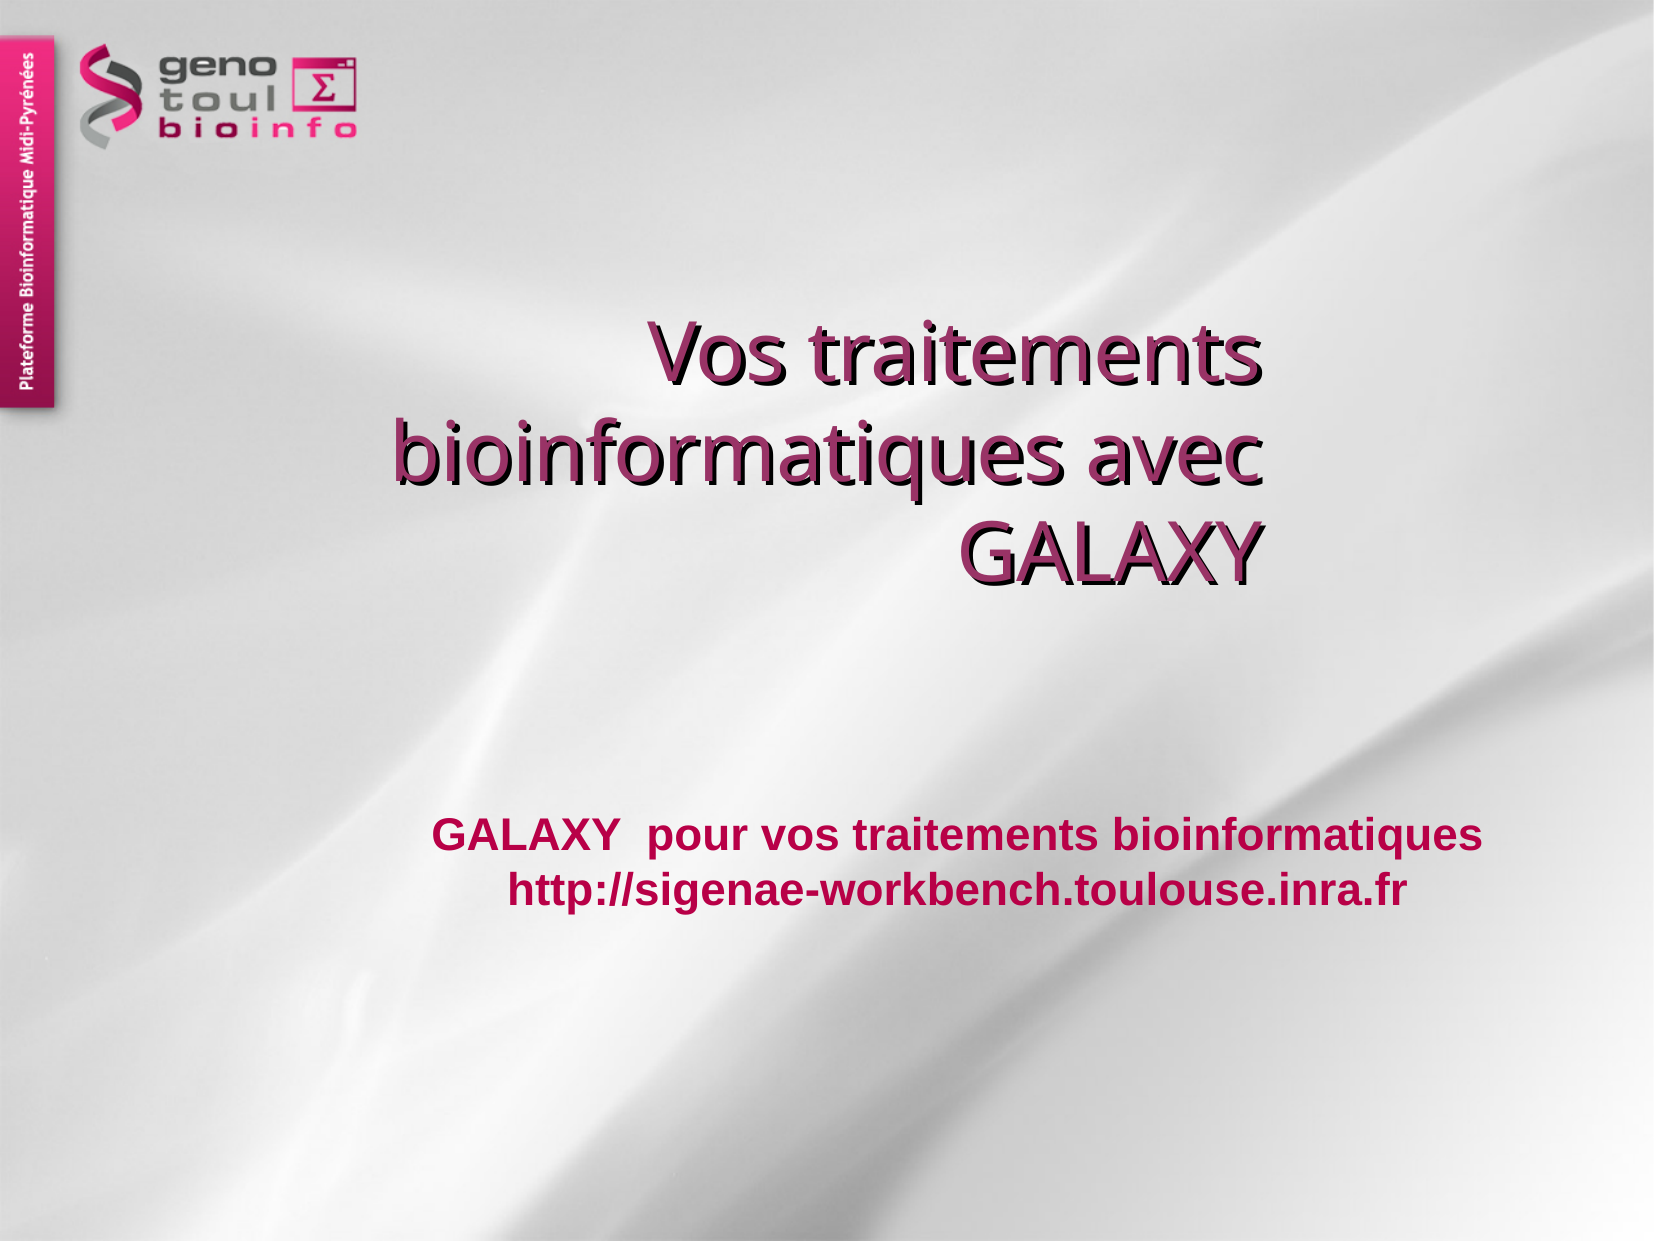

# Vos traitements bioinformatiques avec GALAXY
GALAXY pour vos traitements bioinformatiques
http://sigenae-workbench.toulouse.inra.fr